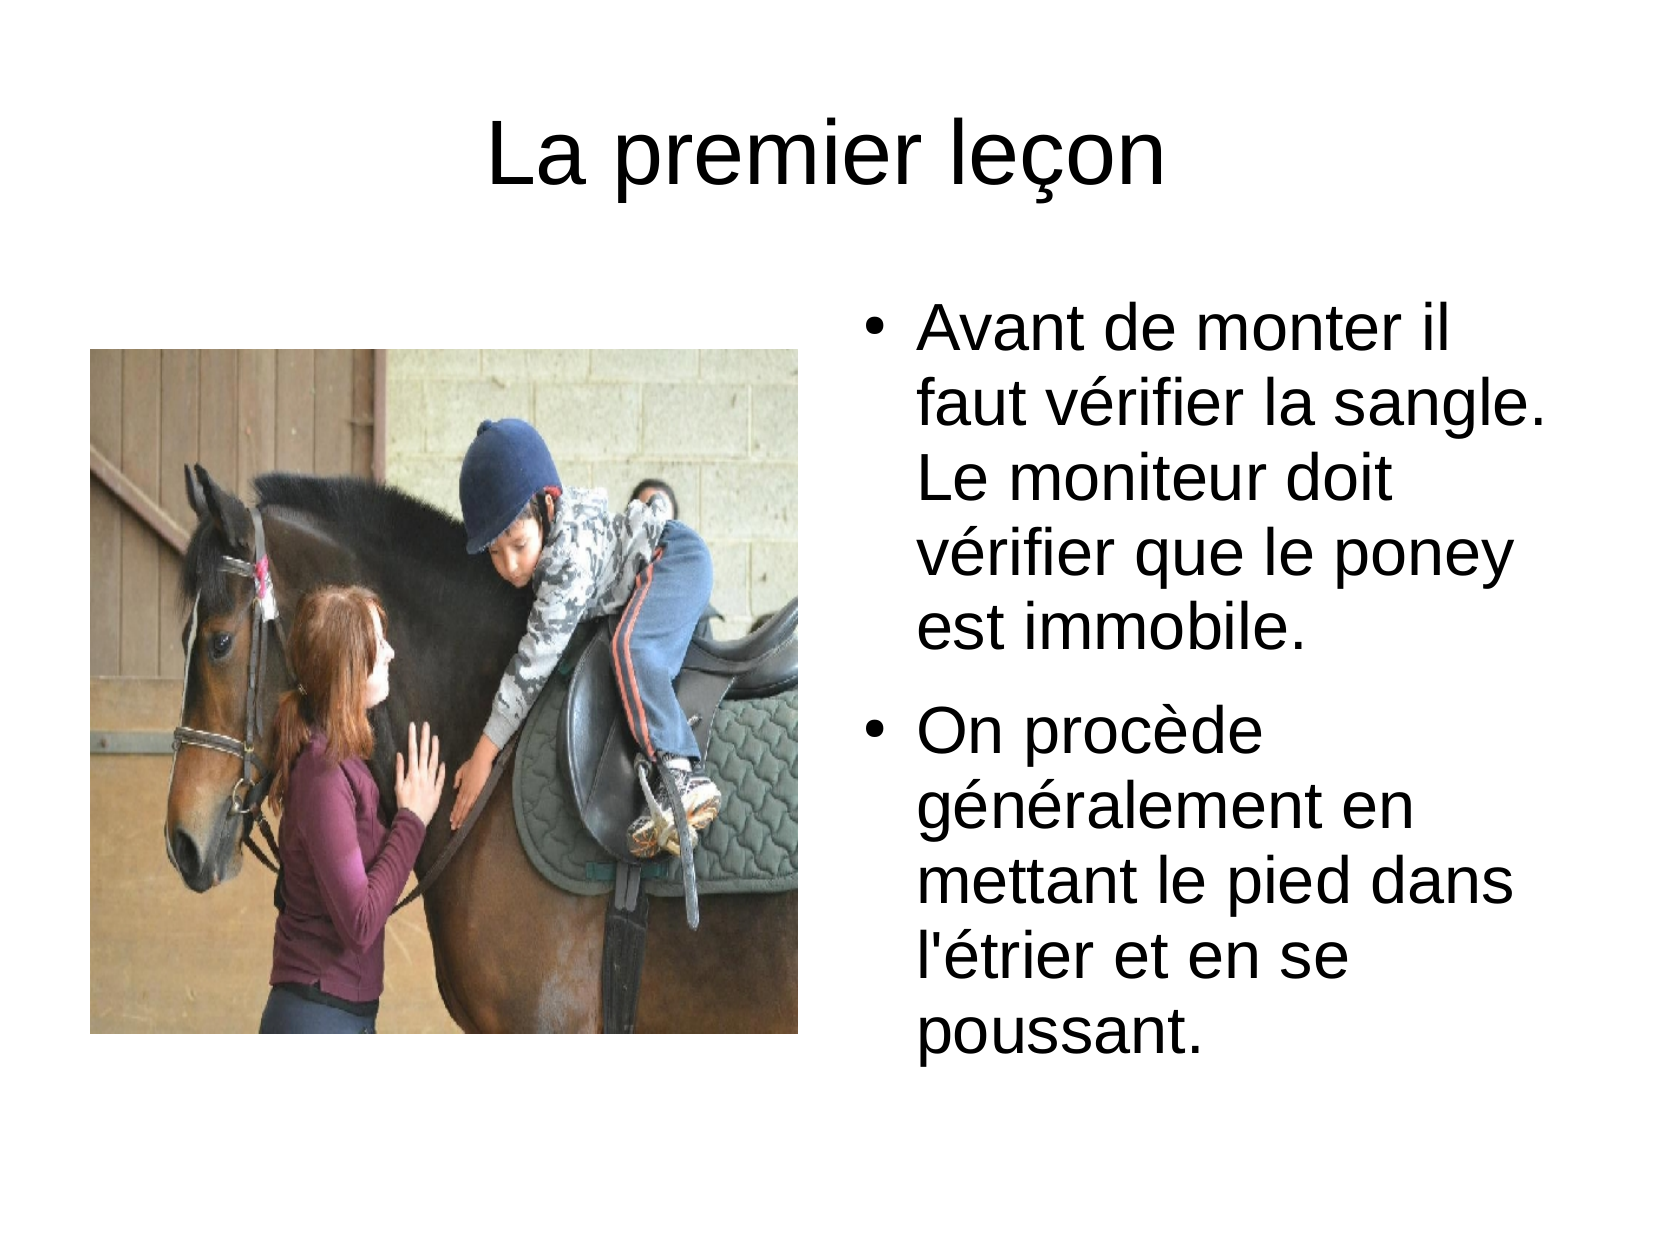

# La premier leçon
Avant de monter il faut vérifier la sangle. Le moniteur doit vérifier que le poney est immobile.
On procède généralement en mettant le pied dans l'étrier et en se poussant.